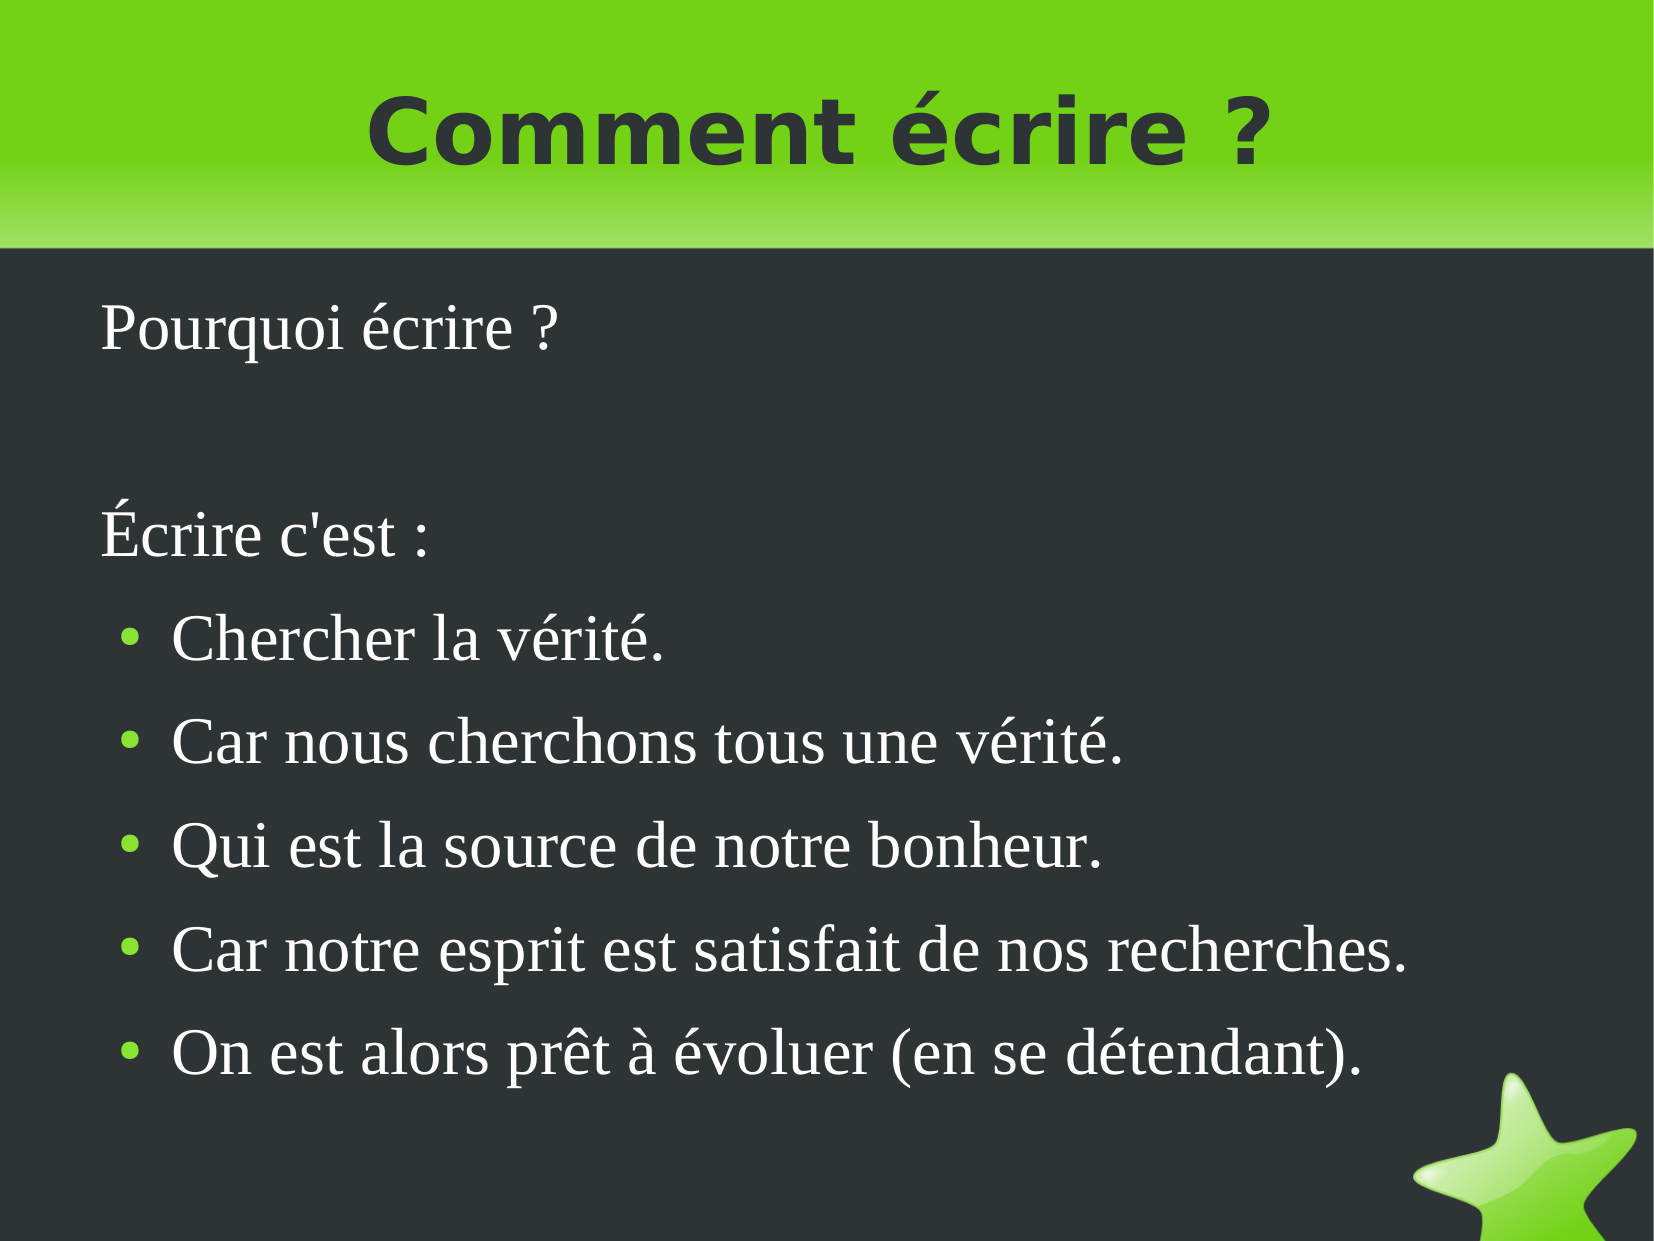

# Comment écrire ?
Pourquoi écrire ?
Écrire c'est :
Chercher la vérité.
Car nous cherchons tous une vérité.
Qui est la source de notre bonheur.
Car notre esprit est satisfait de nos recherches.
On est alors prêt à évoluer (en se détendant).